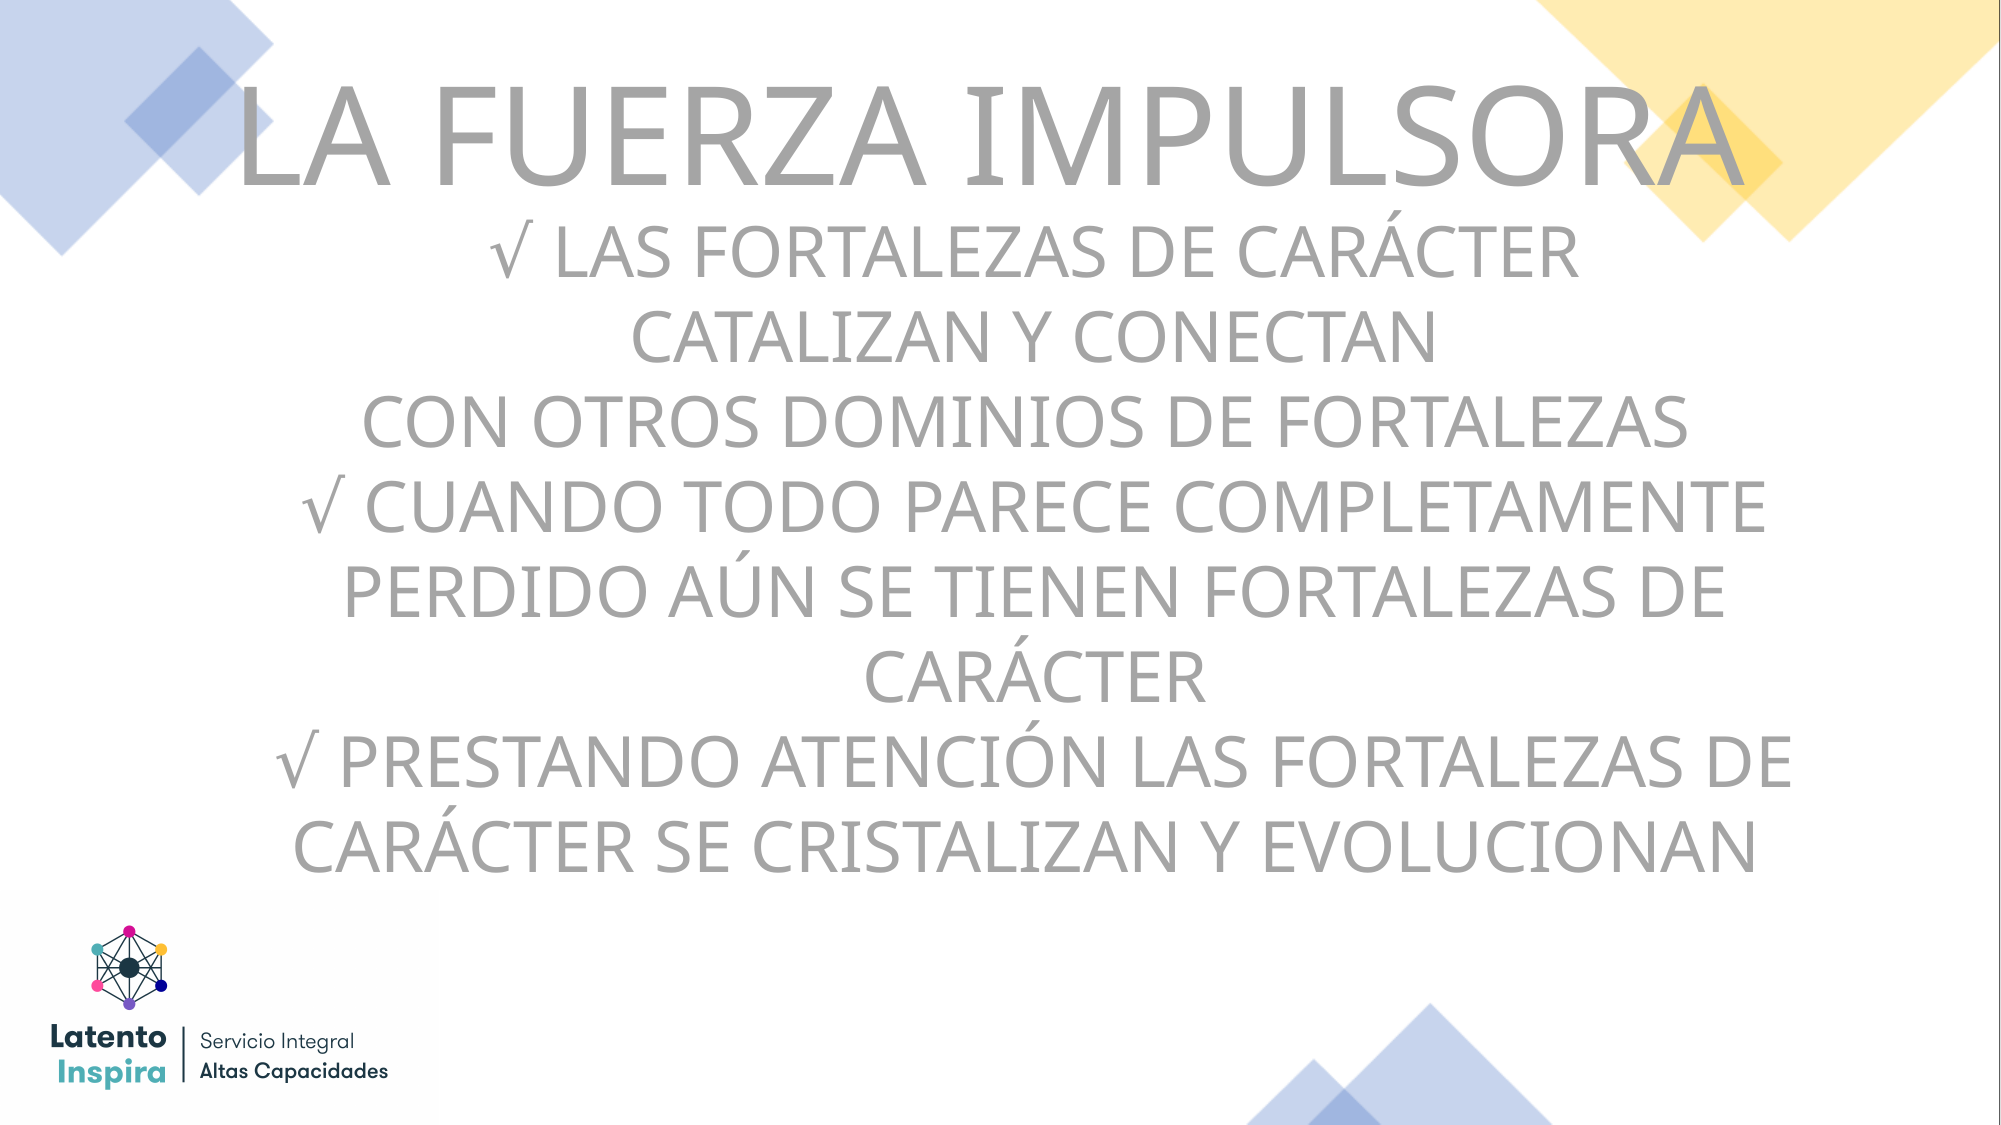

LA FUERZA IMPULSORA
√ LAS FORTALEZAS DE CARÁCTER
CATALIZAN Y CONECTAN
CON OTROS DOMINIOS DE FORTALEZAS
√ CUANDO TODO PARECE COMPLETAMENTE PERDIDO AÚN SE TIENEN FORTALEZAS DE CARÁCTER
√ PRESTANDO ATENCIÓN LAS FORTALEZAS DE CARÁCTER SE CRISTALIZAN Y EVOLUCIONAN